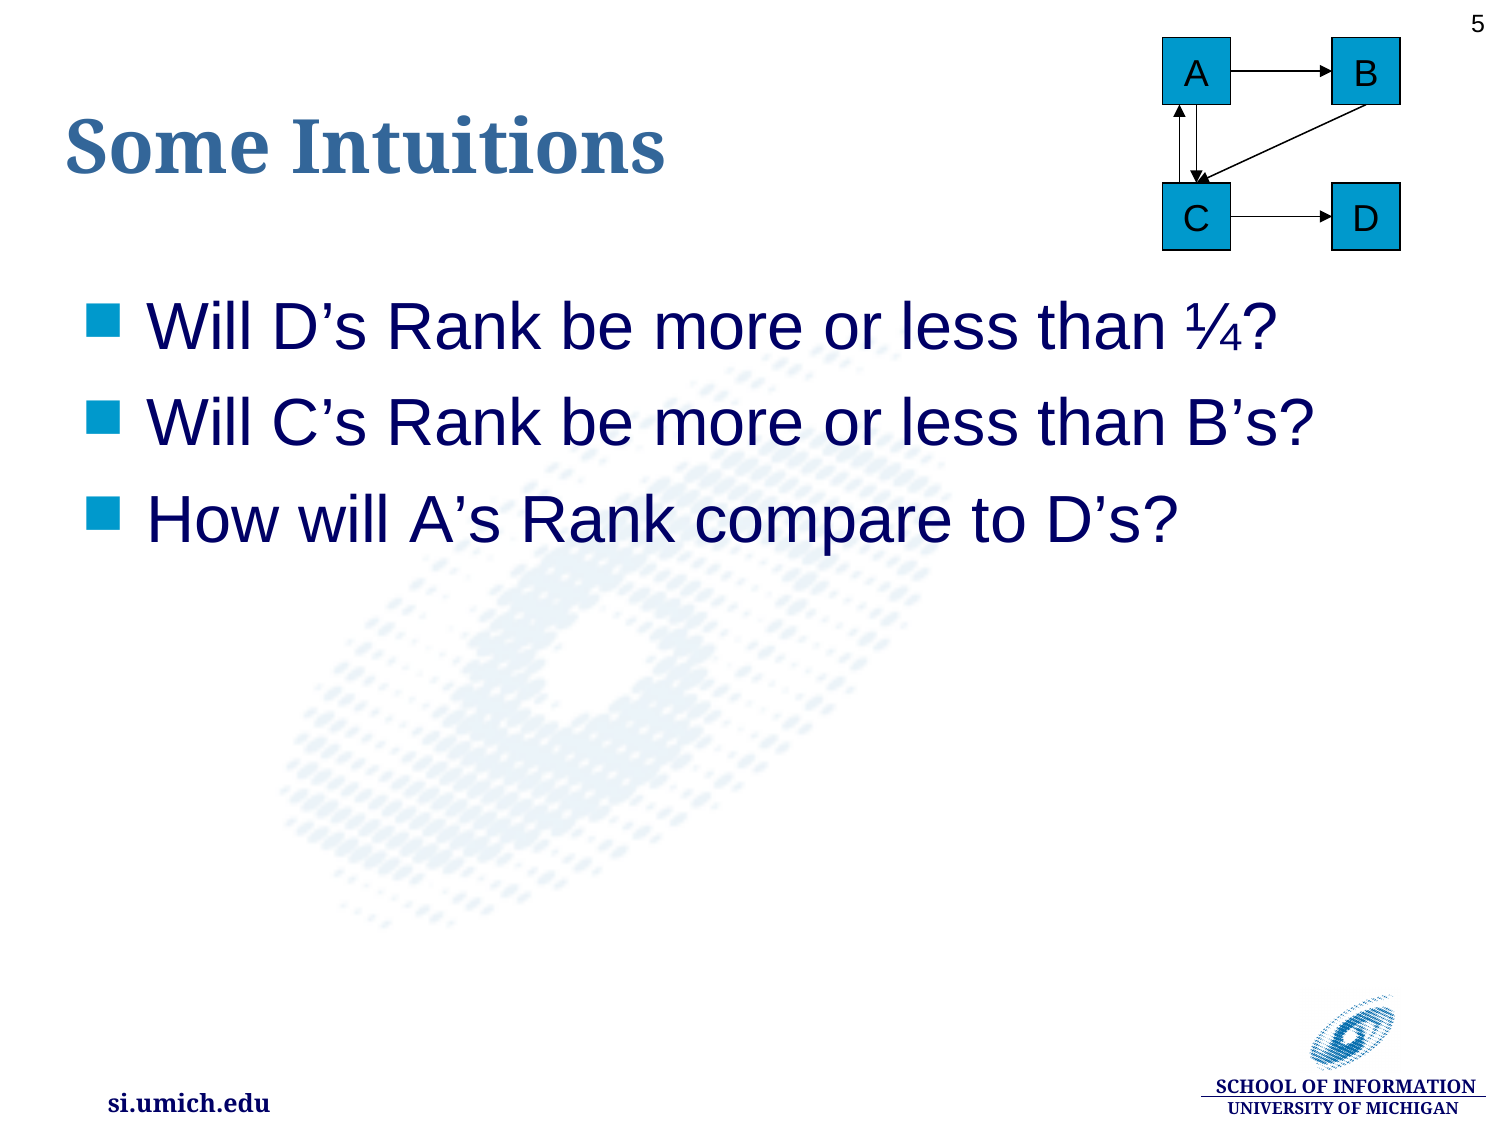

A
B
C
D
# Some Intuitions
Will D’s Rank be more or less than ¼?
Will C’s Rank be more or less than B’s?
How will A’s Rank compare to D’s?